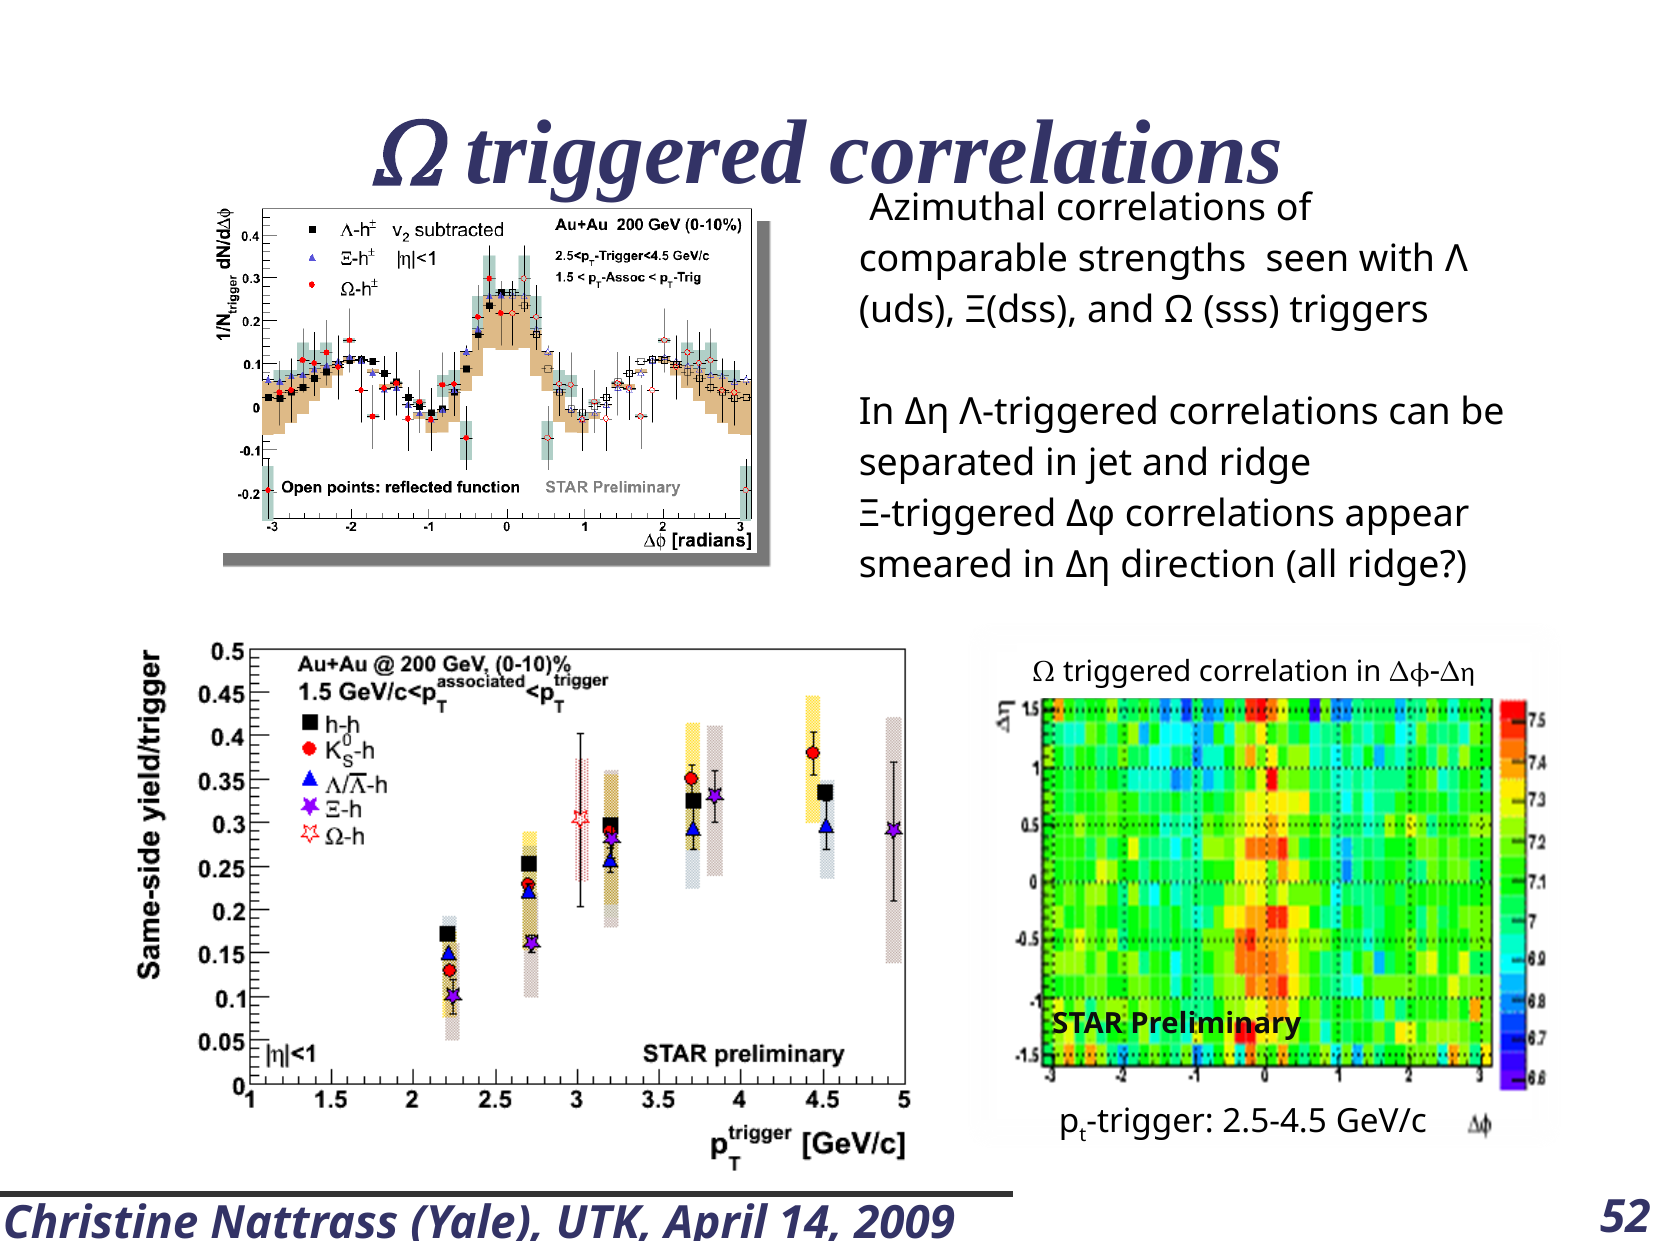

#  triggered correlations
 Azimuthal correlations of comparable strengths seen with Λ (uds), Ξ(dss), and Ω (sss) triggers
In Δη Λ-triggered correlations can be separated in jet and ridge
Ξ-triggered Δφ correlations appear smeared in Δη direction (all ridge?)
STAR Preliminary
 triggered correlation in -
pt-trigger: 2.5-4.5 GeV/c